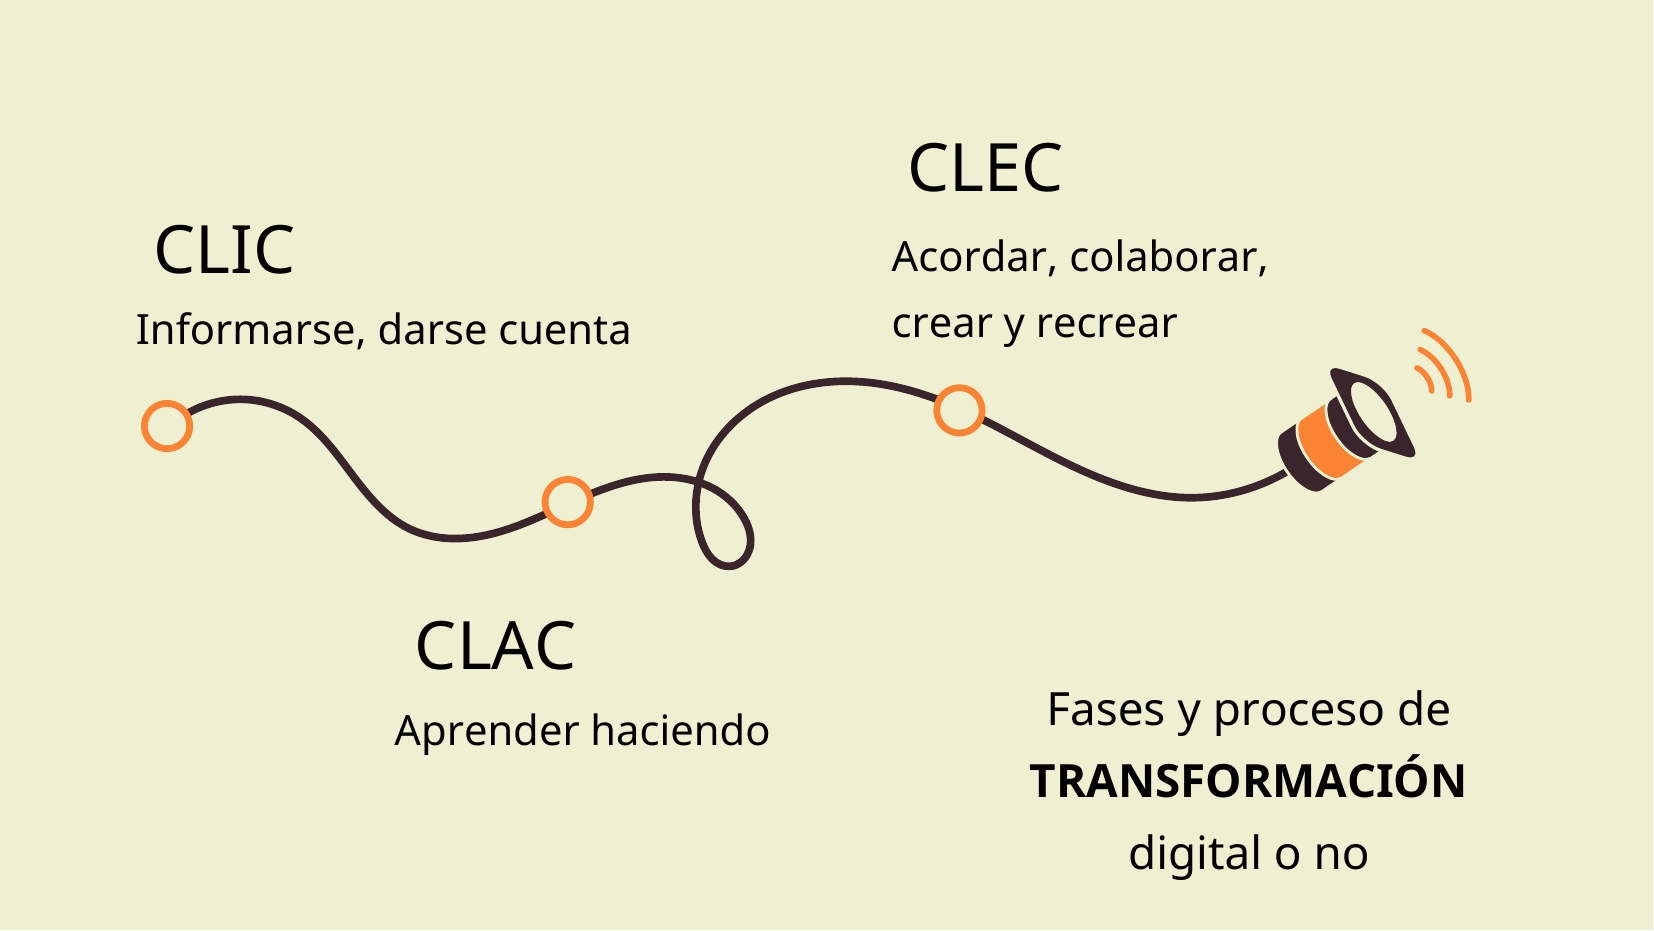

CLEC
CLIC
Acordar, colaborar, crear y recrear
Informarse, darse cuenta
CLAC
Fases y proceso de TRANSFORMACIÓN
digital o no
Aprender haciendo